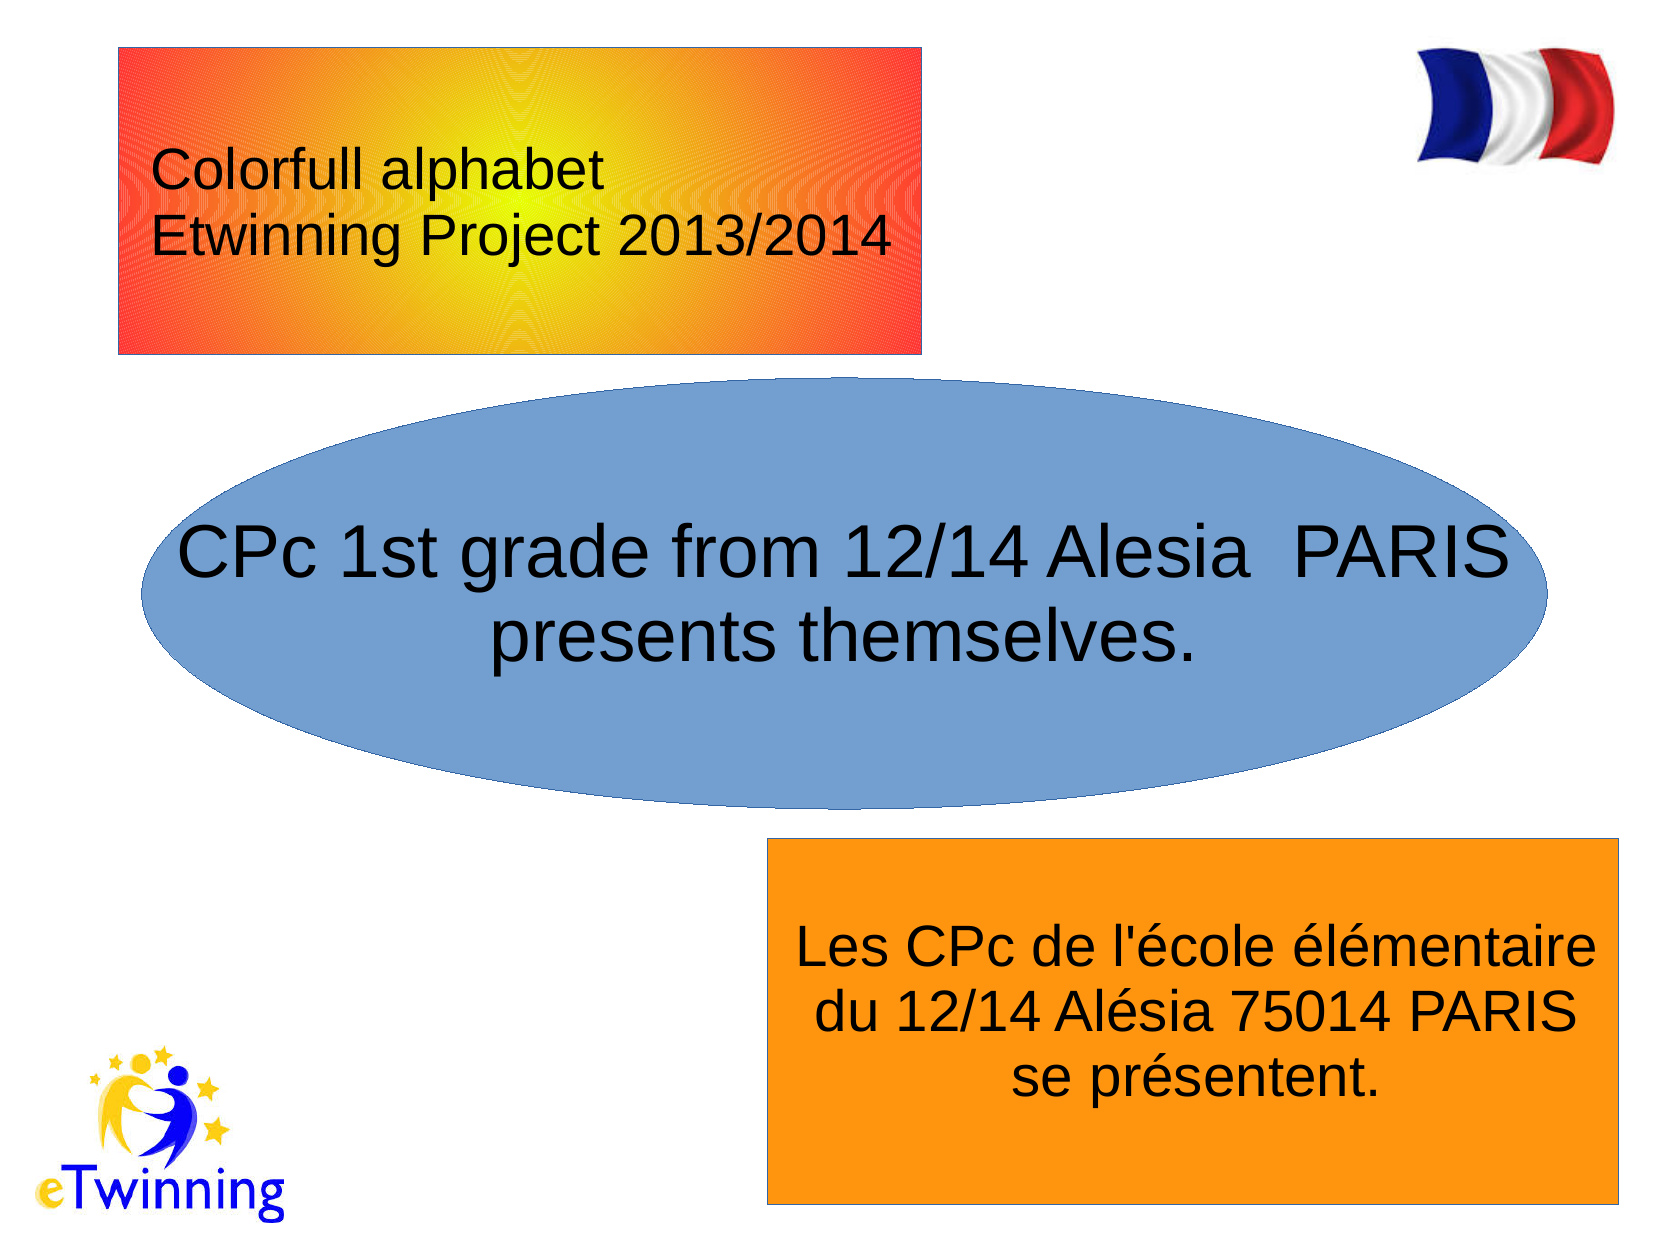

Colorfull alphabet
Etwinning Project 2013/2014
CPc 1st grade from 12/14 Alesia PARIS
presents themselves.
Les CPc de l'école élémentaire
du 12/14 Alésia 75014 PARIS
se présentent.